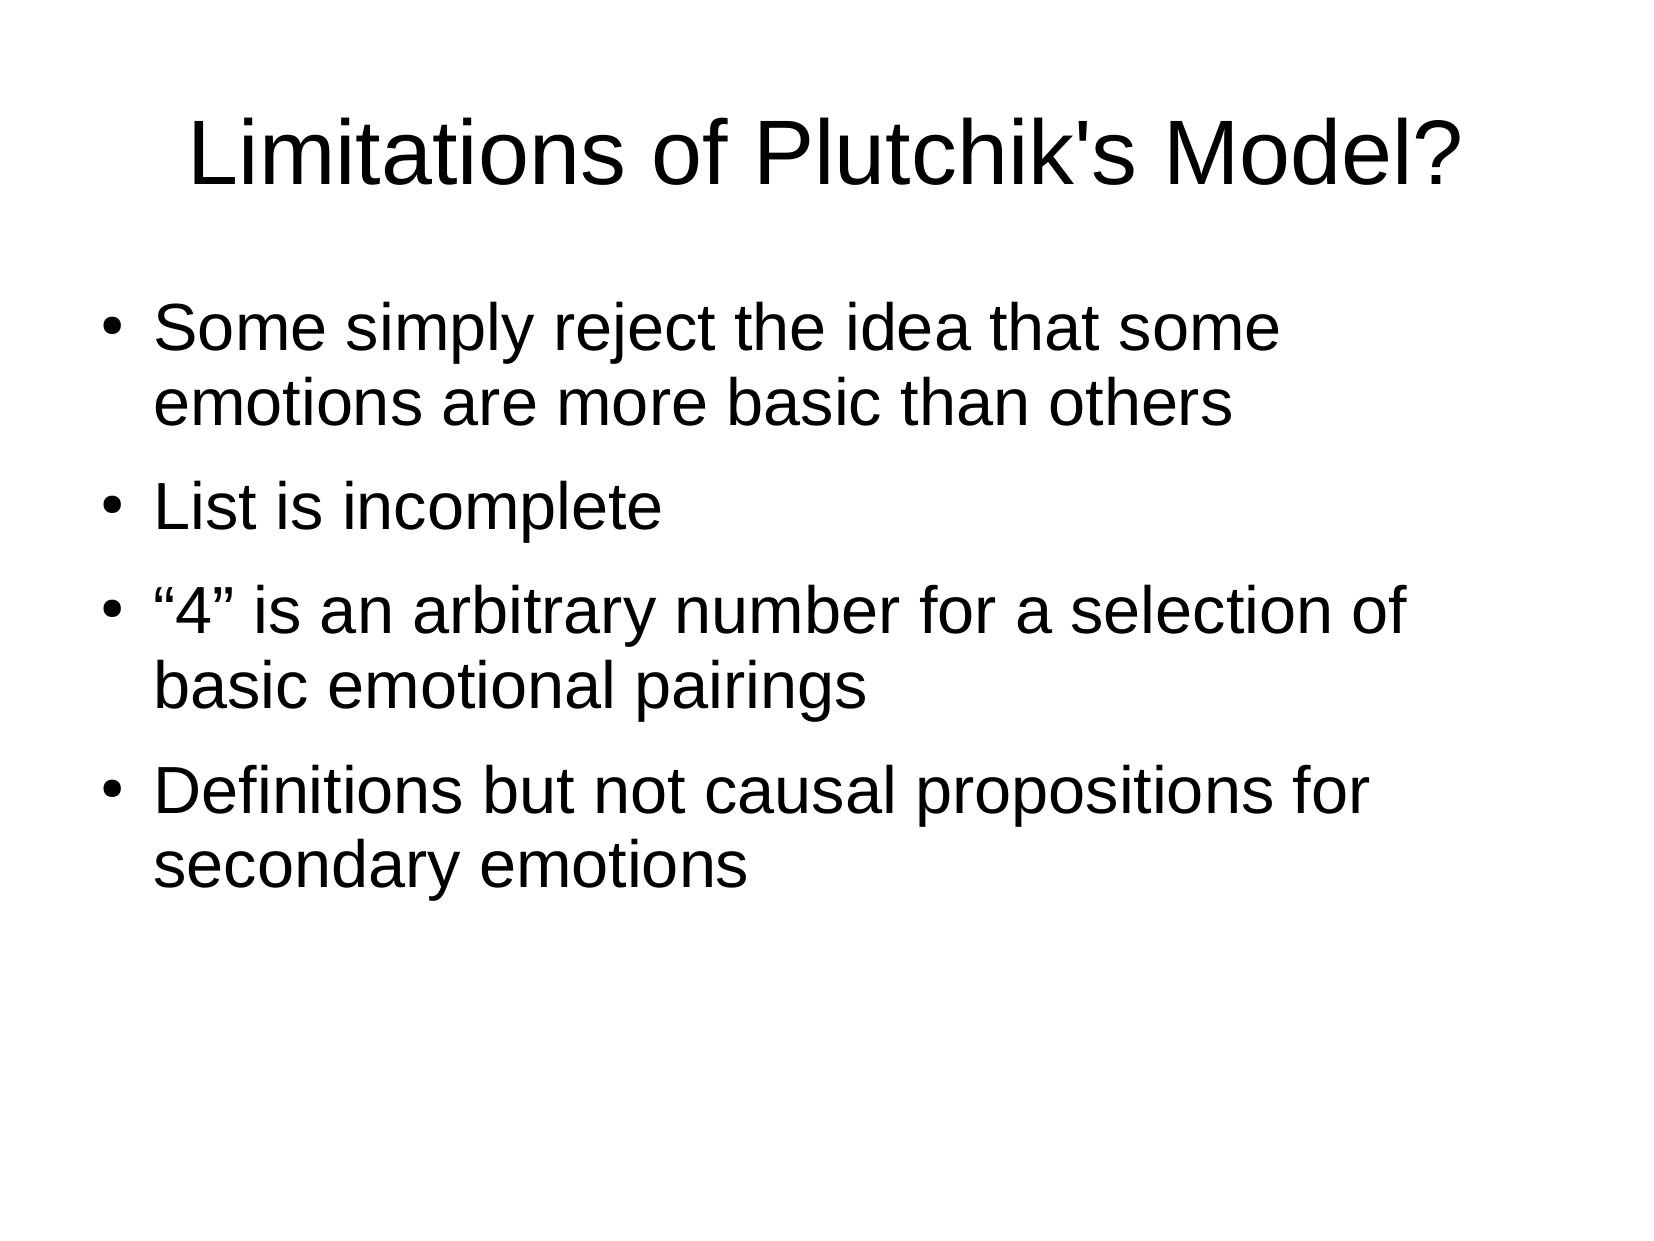

# Limitations of Plutchik's Model?
Some simply reject the idea that some emotions are more basic than others
List is incomplete
“4” is an arbitrary number for a selection of basic emotional pairings
Definitions but not causal propositions for secondary emotions